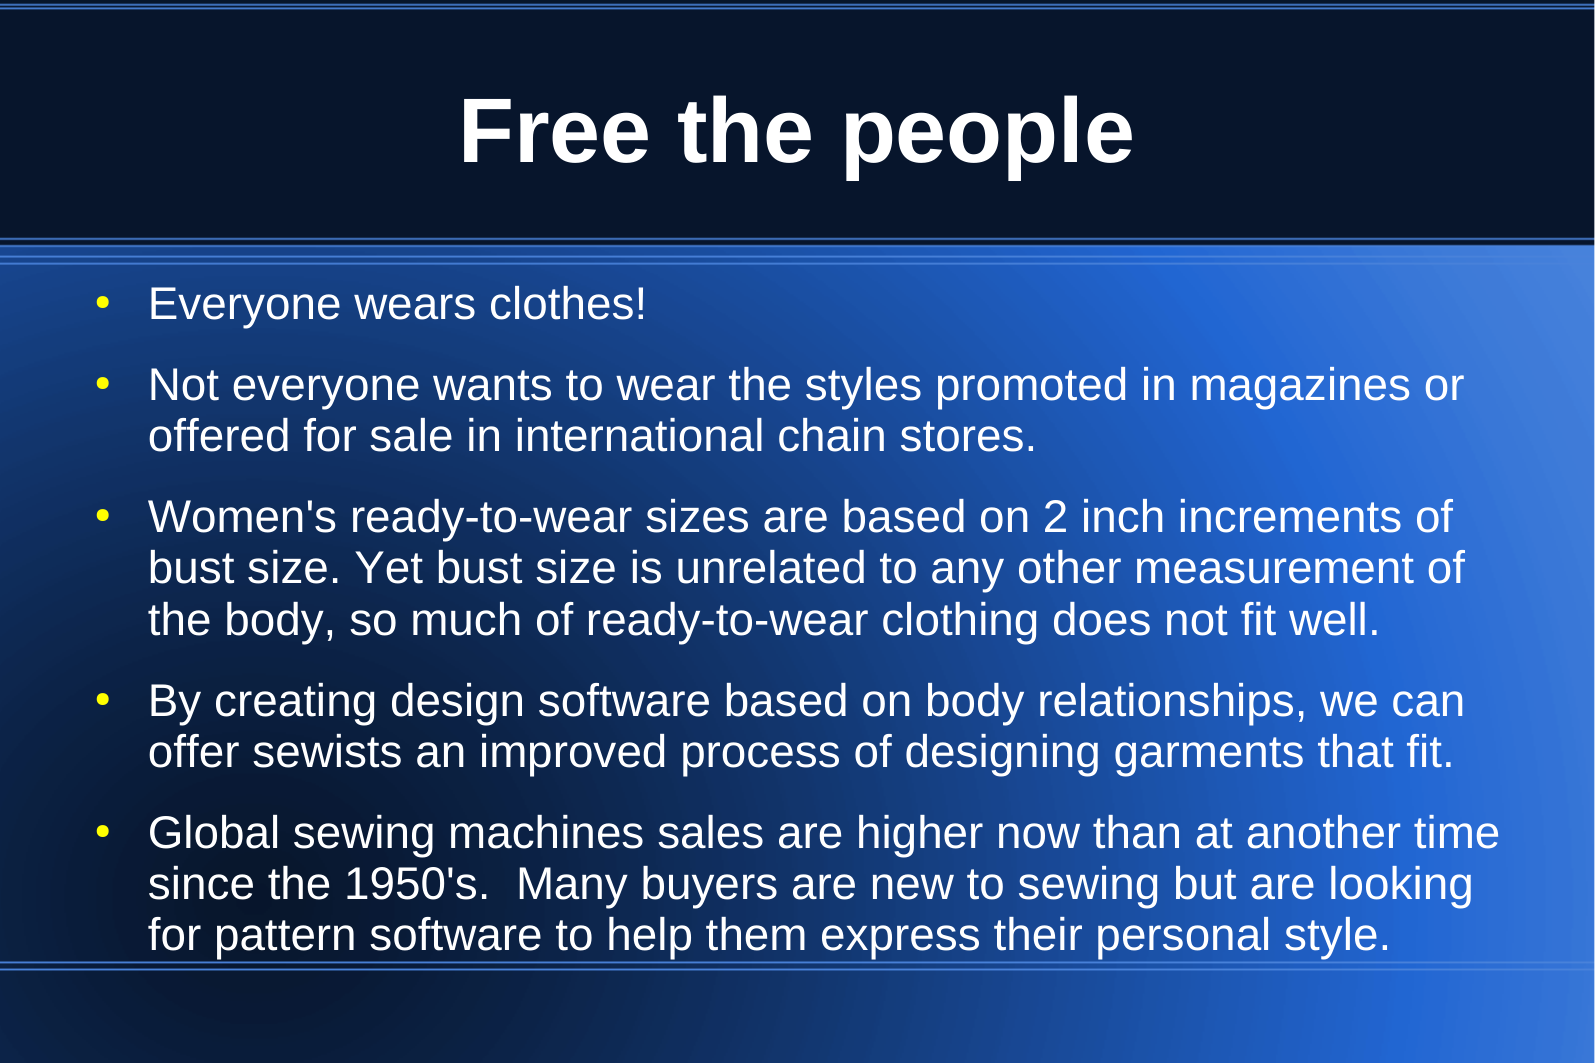

# Free the people
Everyone wears clothes!
Not everyone wants to wear the styles promoted in magazines or offered for sale in international chain stores.
Women's ready-to-wear sizes are based on 2 inch increments of bust size. Yet bust size is unrelated to any other measurement of the body, so much of ready-to-wear clothing does not fit well.
By creating design software based on body relationships, we can offer sewists an improved process of designing garments that fit.
Global sewing machines sales are higher now than at another time since the 1950's. Many buyers are new to sewing but are looking for pattern software to help them express their personal style.